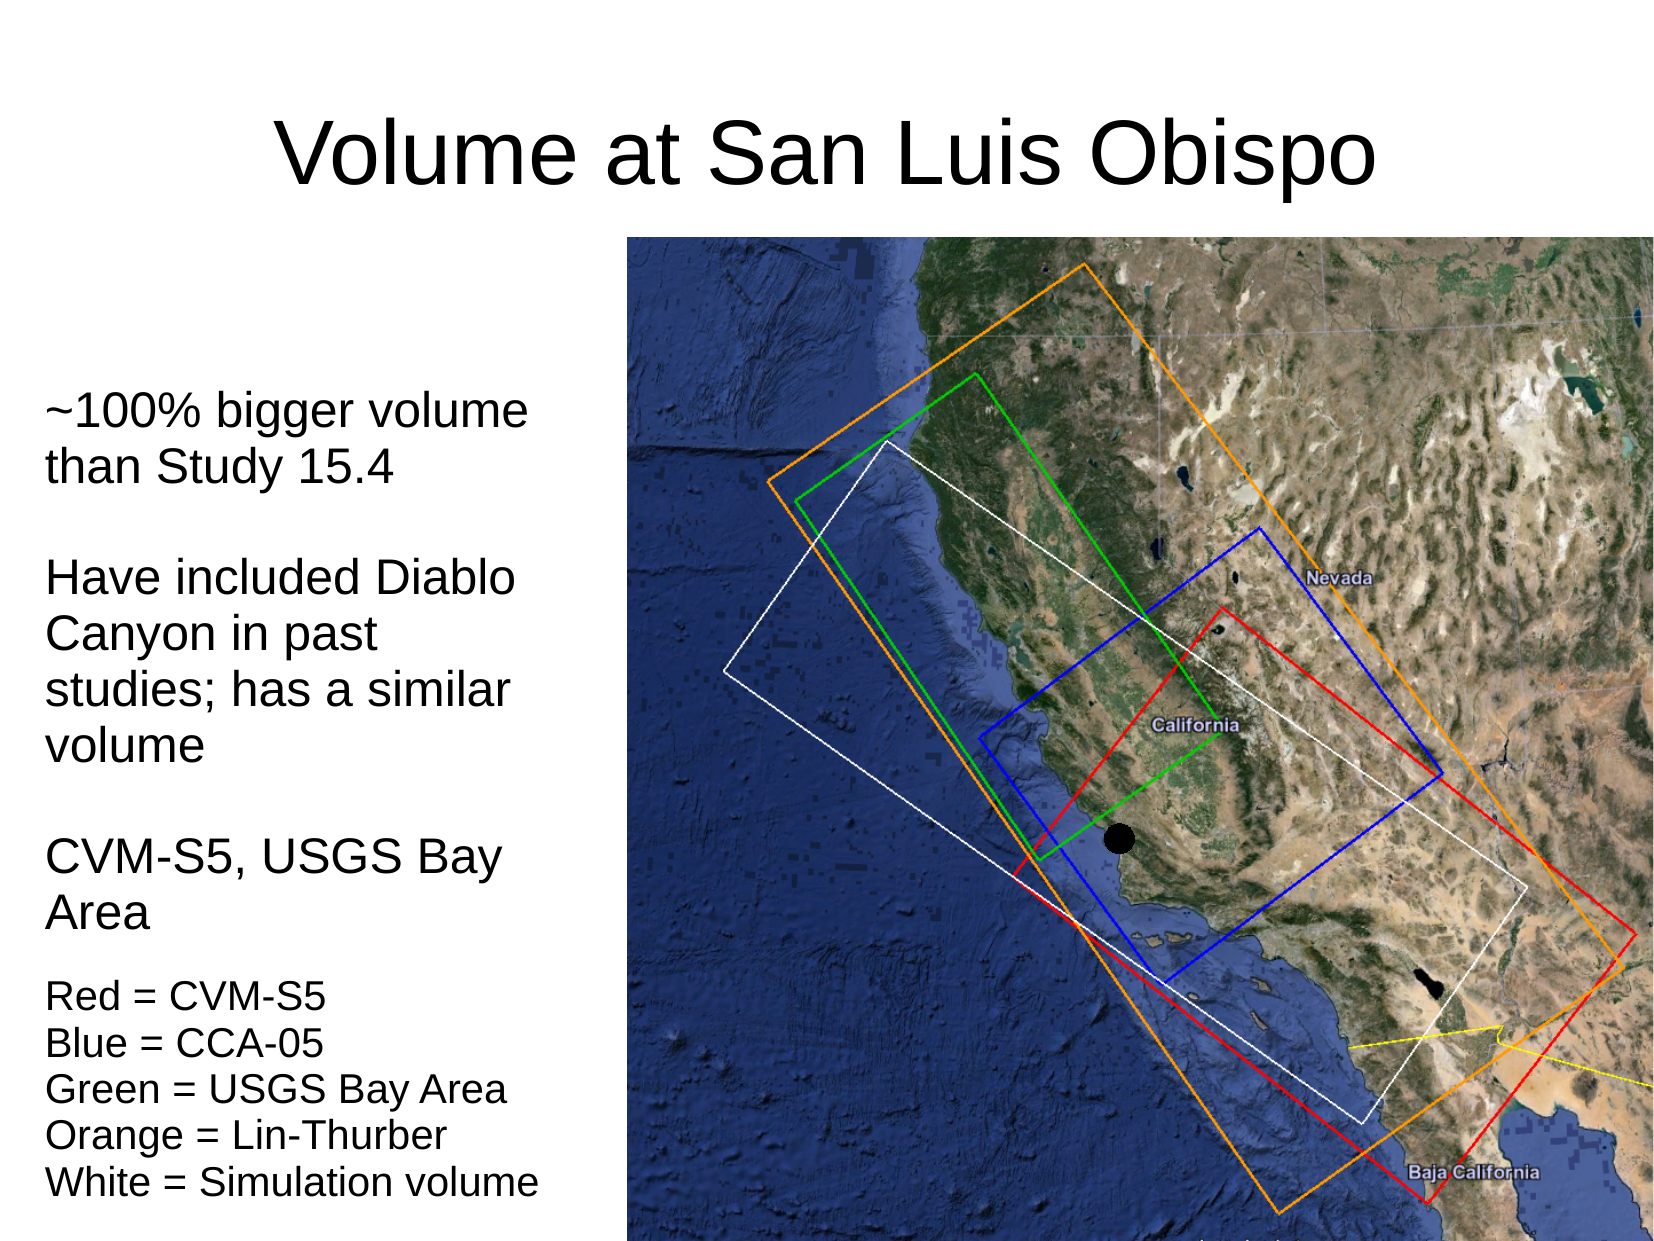

# Volume at San Luis Obispo
~100% bigger volume than Study 15.4
Have included Diablo Canyon in past studies; has a similar volume
CVM-S5, USGS Bay Area
Red = CVM-S5
Blue = CCA-05
Green = USGS Bay Area
Orange = Lin-Thurber
White = Simulation volume